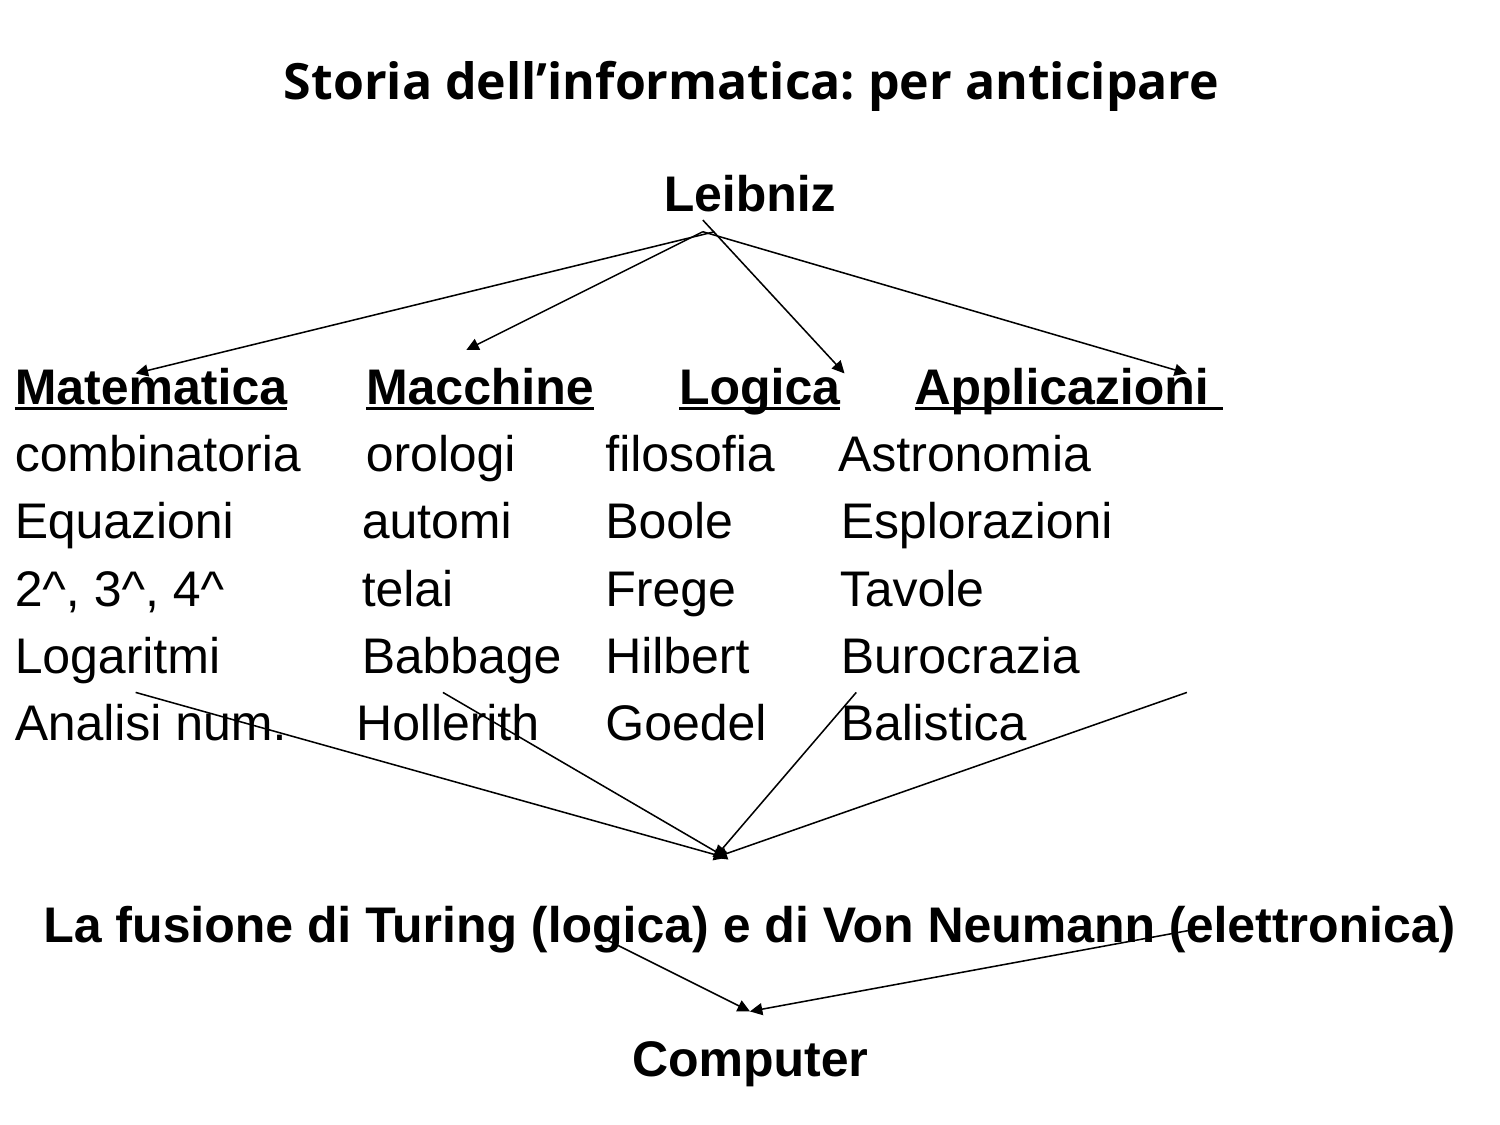

# Storia dell’informatica: per anticipare
Leibniz
Matematica	 Macchine		Logica	 Applicazioni
combinatoria	 orologi		filosofia	 Astronomia
Equazioni	 automi		Boole		 Esplorazioni
2^, 3^, 4^	 telai			Frege		 Tavole
Logaritmi	 Babbage	Hilbert		 Burocrazia
Analisi num. Hollerith	Goedel 	 Balistica
La fusione di Turing (logica) e di Von Neumann (elettronica)
Computer